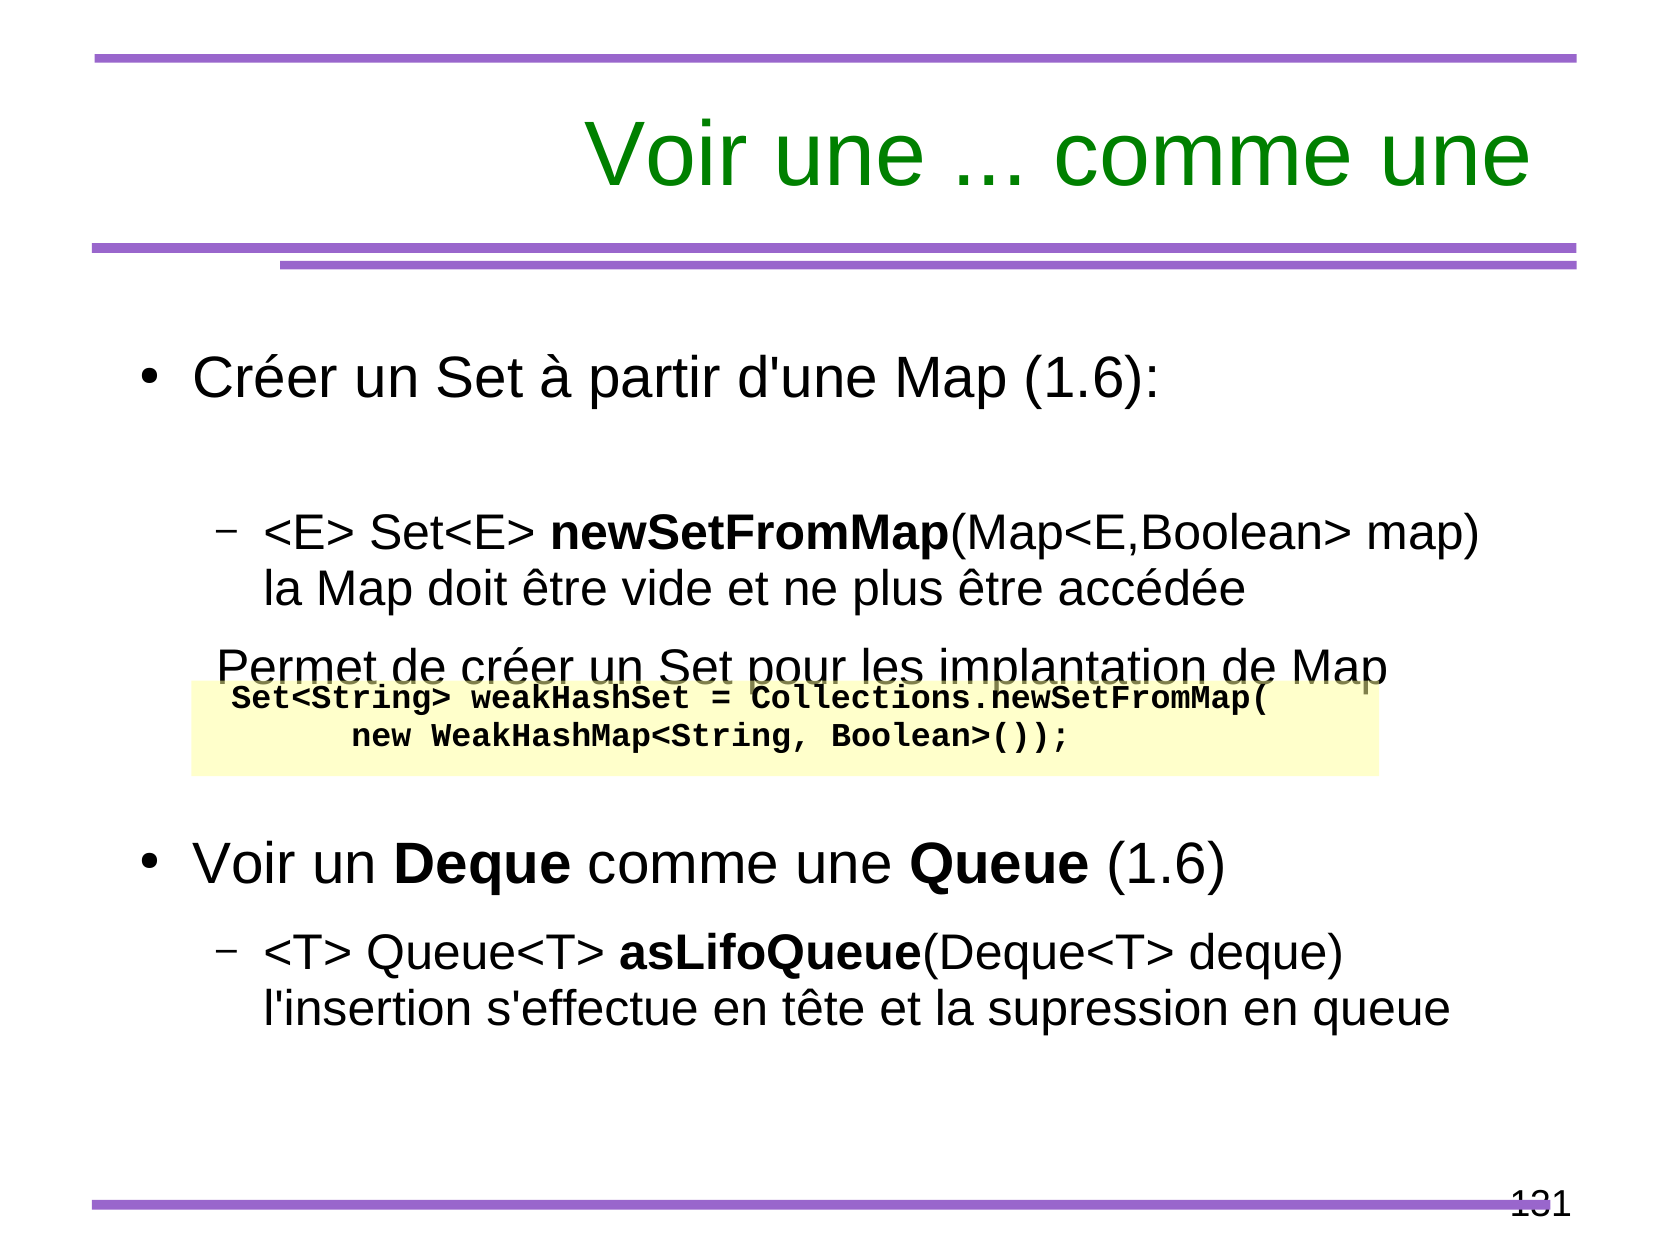

# Voir une ... comme une
Créer un Set à partir d'une Map (1.6):
<E> Set<E> newSetFromMap(Map<E,Boolean> map)
la Map doit être vide et ne plus être accédée
Permet de créer un Set pour les implantation de Map
Voir un Deque comme une Queue (1.6)
<T> Queue<T> asLifoQueue(Deque<T> deque)
l'insertion s'effectue en tête et la supression en queue
 Set<String> weakHashSet = Collections.newSetFromMap(
 new WeakHashMap<String, Boolean>());